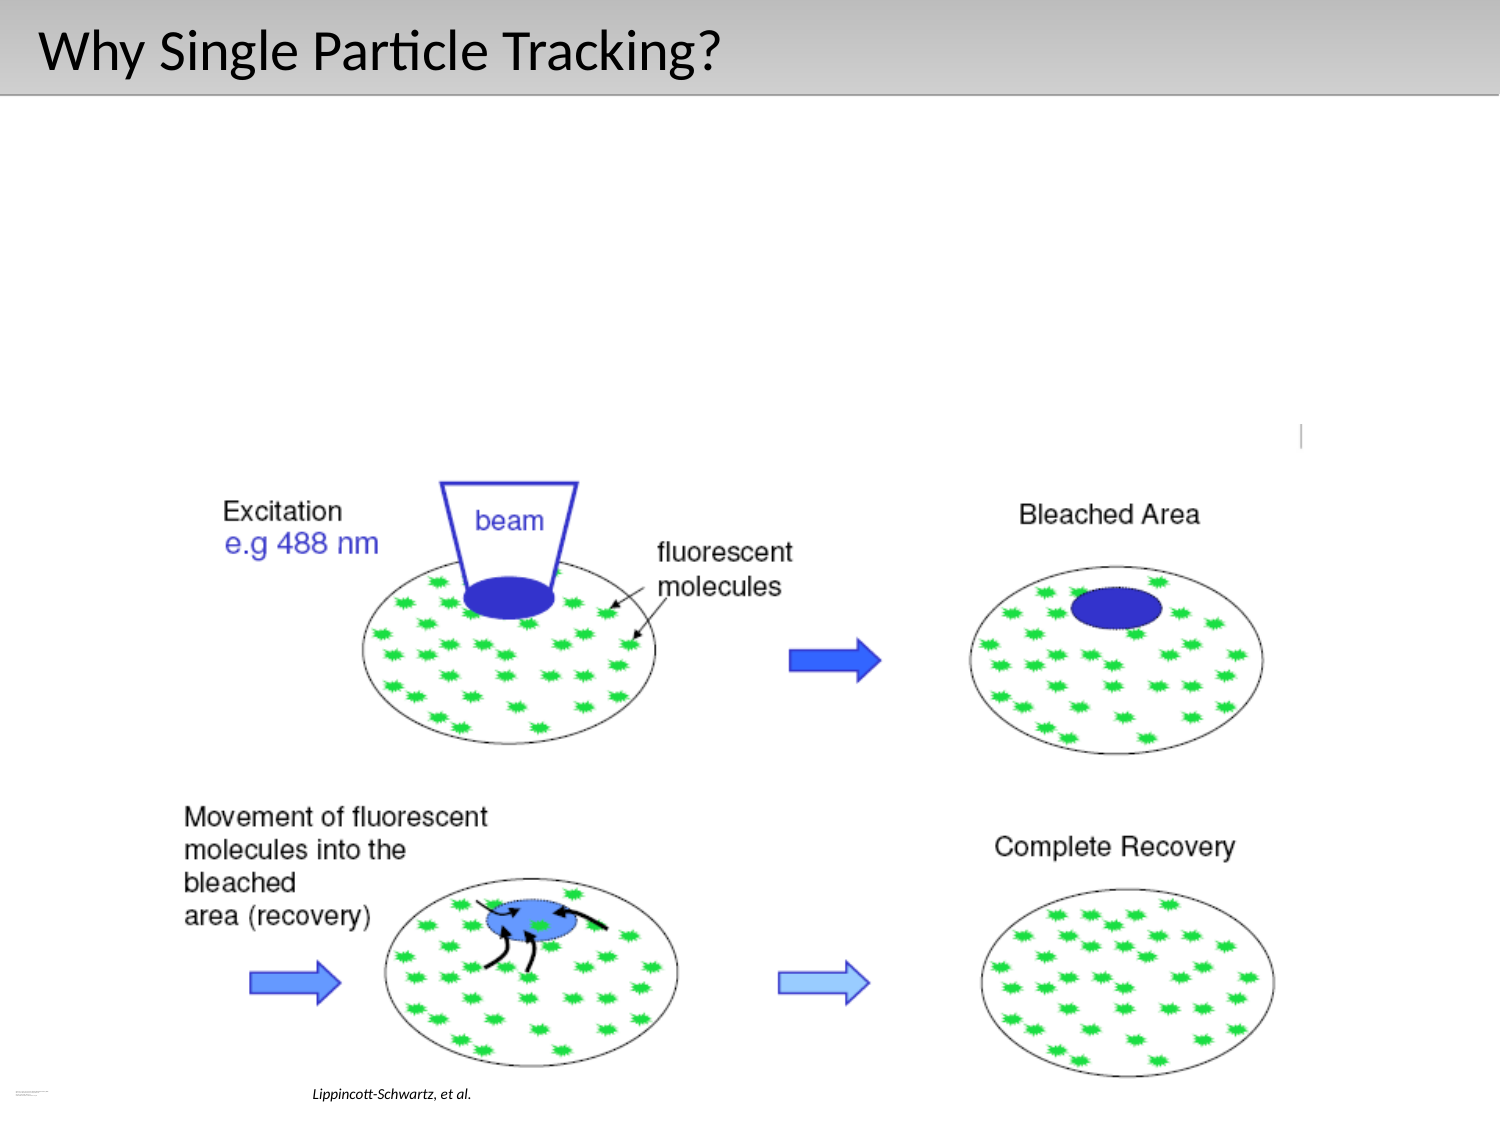

# Why Single Particle Tracking?
particle motion in the cells can be studied with Fluorescence Recovery After Photobleaching (FRAP)
FRAP is used to measure molecular diffusion and active processes in time.
Can be Fast or Slow processes – measured in XY:
To track movement and localization of macromolecules in living cell
Lippincott-Schwartz, et al.